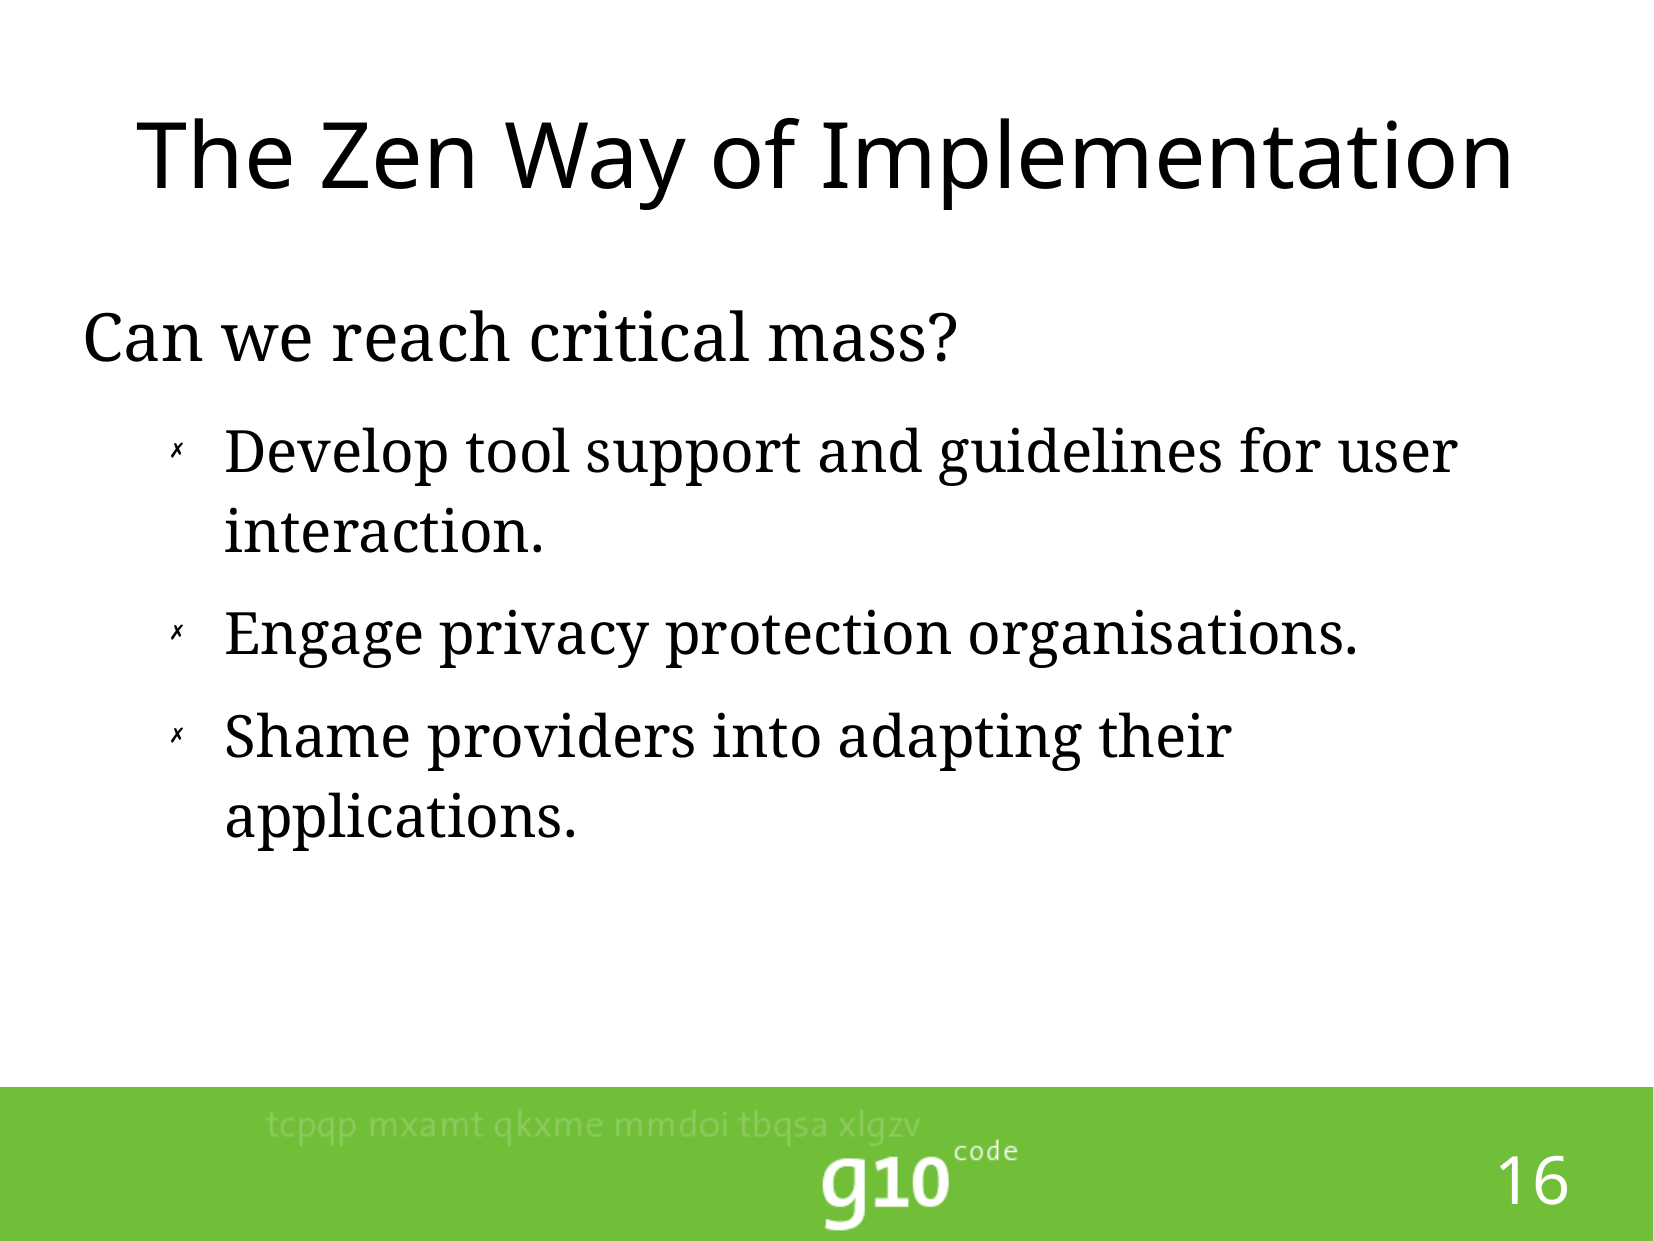

# The Zen Way of Implementation
Can we reach critical mass?
Develop tool support and guidelines for user interaction.
Engage privacy protection organisations.
Shame providers into adapting their applications.
16